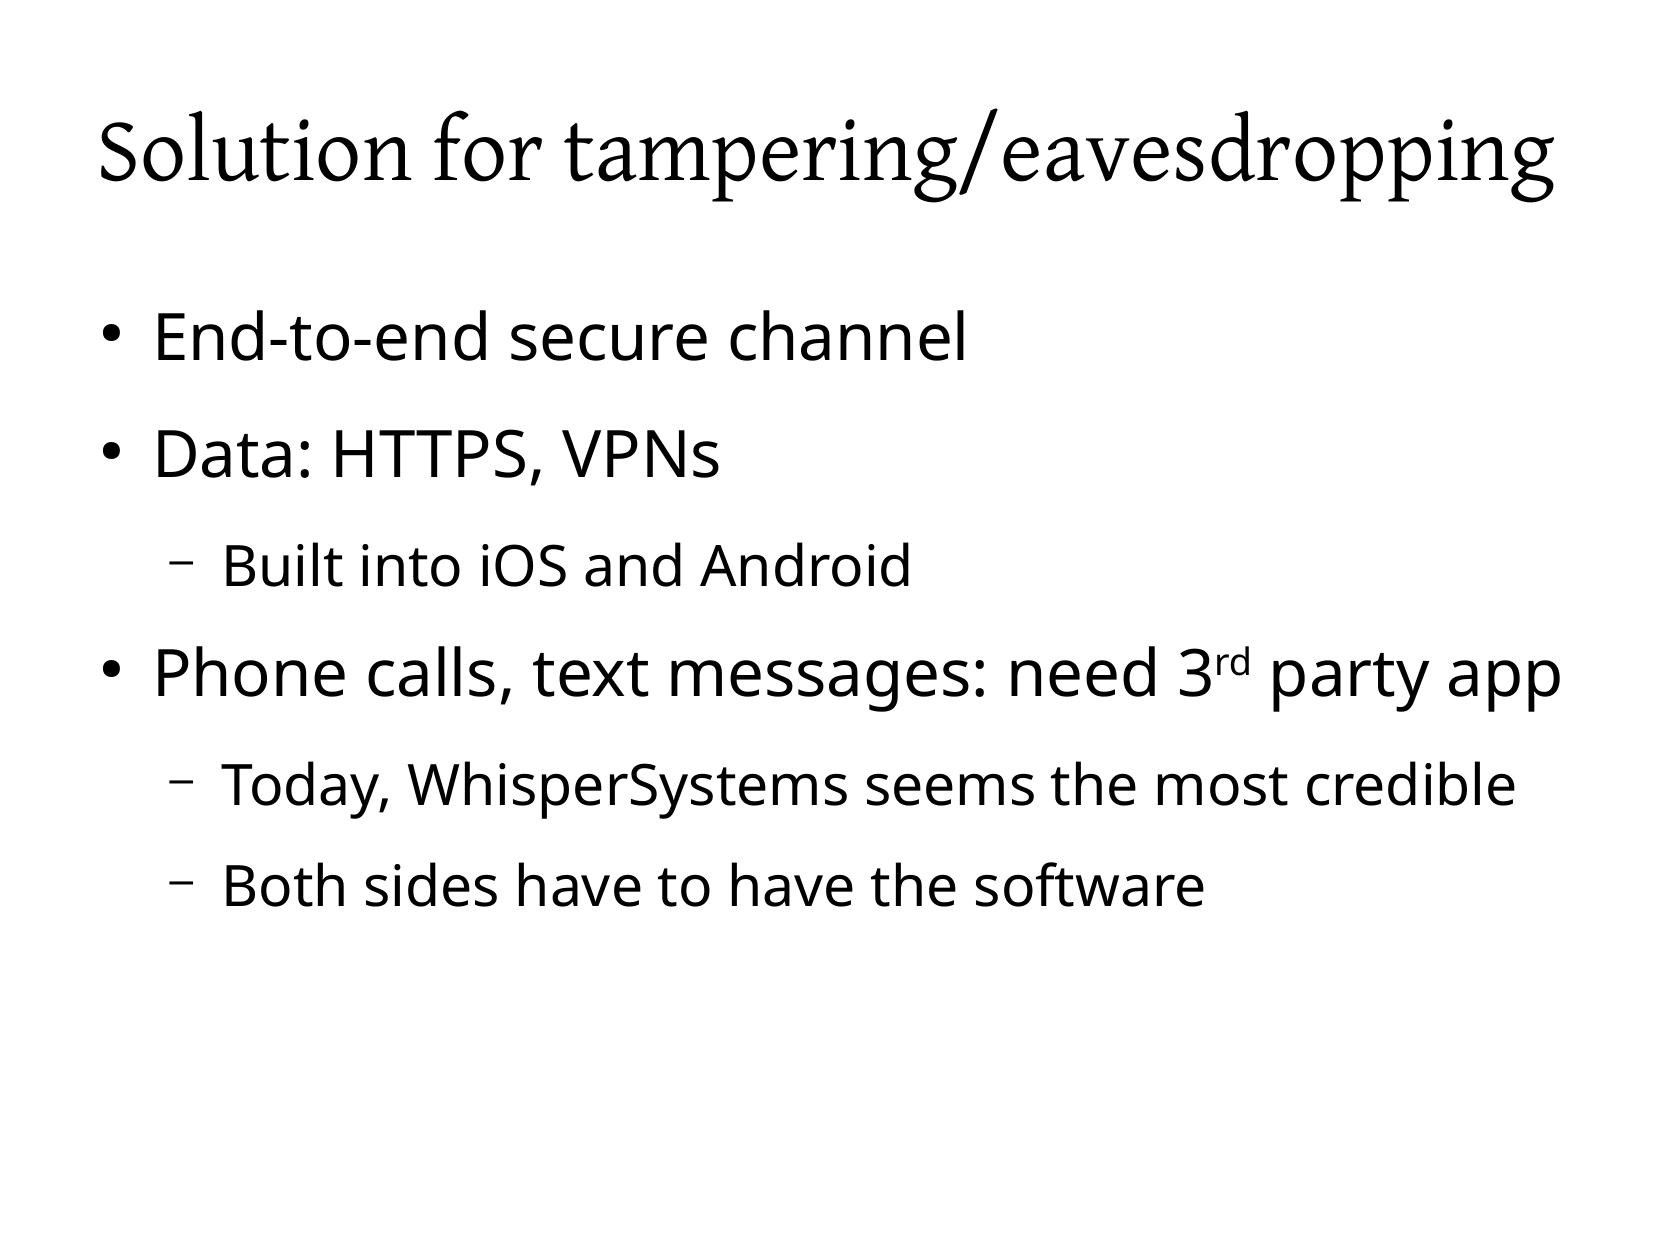

# Solution for tampering/eavesdropping
End-to-end secure channel
Data: HTTPS, VPNs
Built into iOS and Android
Phone calls, text messages: need 3rd party app
Today, WhisperSystems seems the most credible
Both sides have to have the software